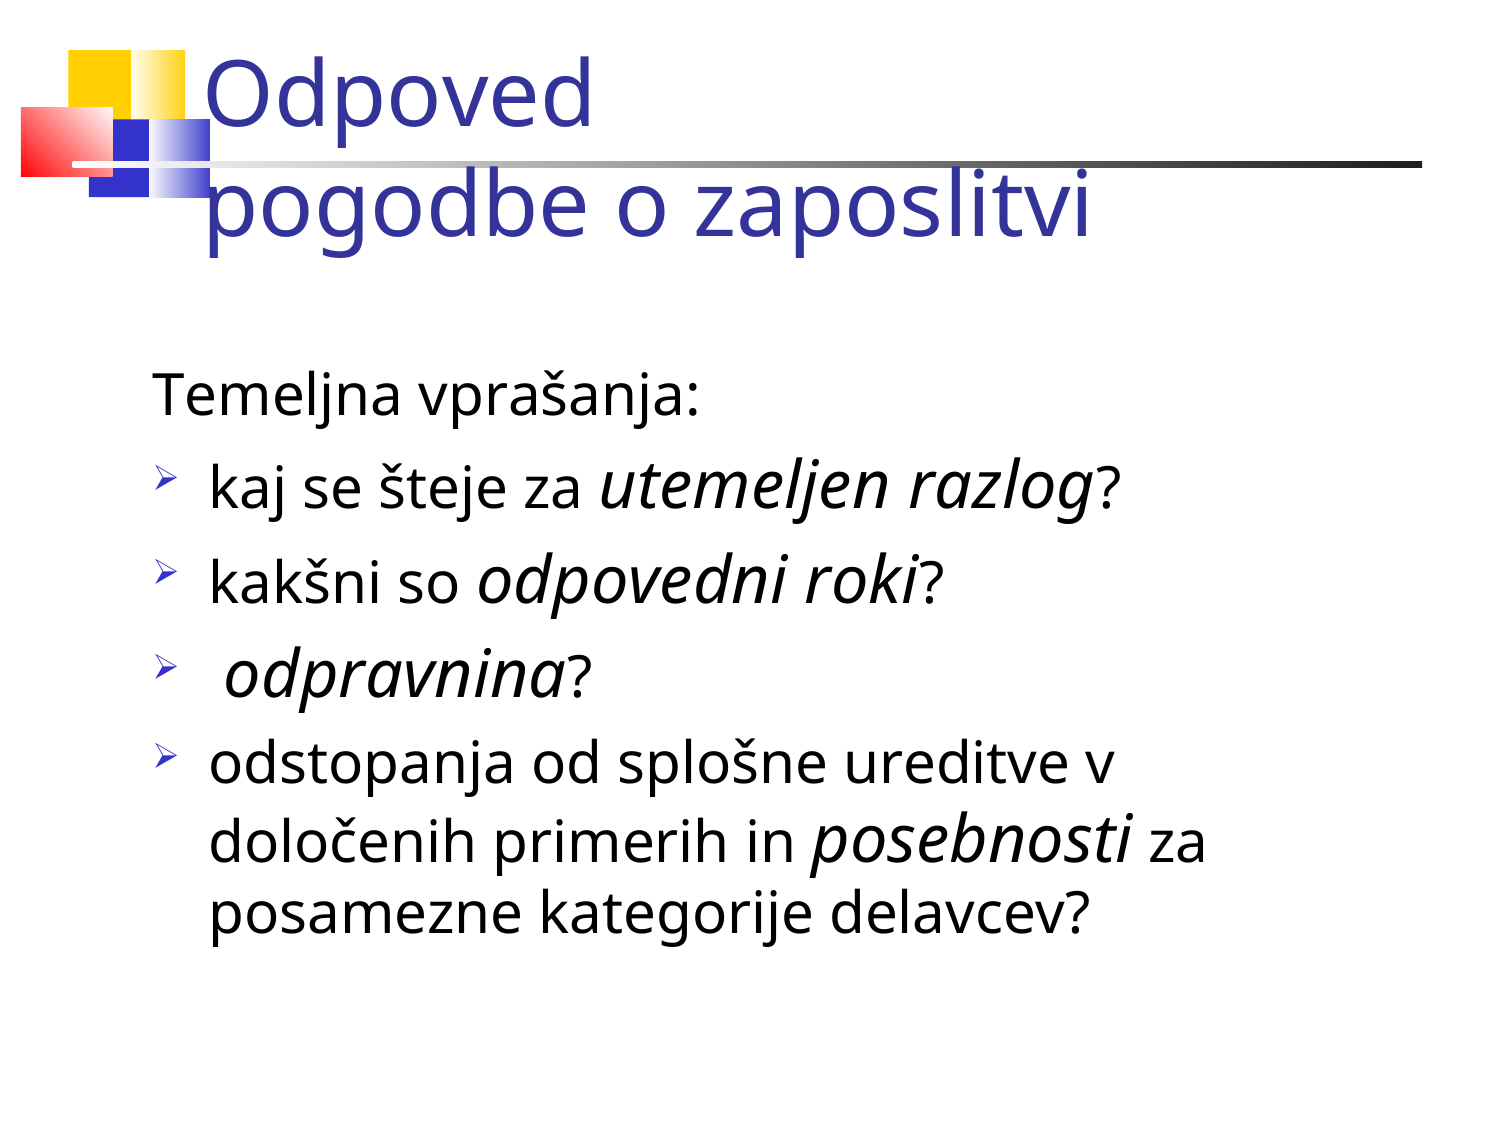

# Odpoved pogodbe o zaposlitvi
Temeljna vprašanja:
kaj se šteje za utemeljen razlog?
kakšni so odpovedni roki?
 odpravnina?
odstopanja od splošne ureditve v določenih primerih in posebnosti za posamezne kategorije delavcev?